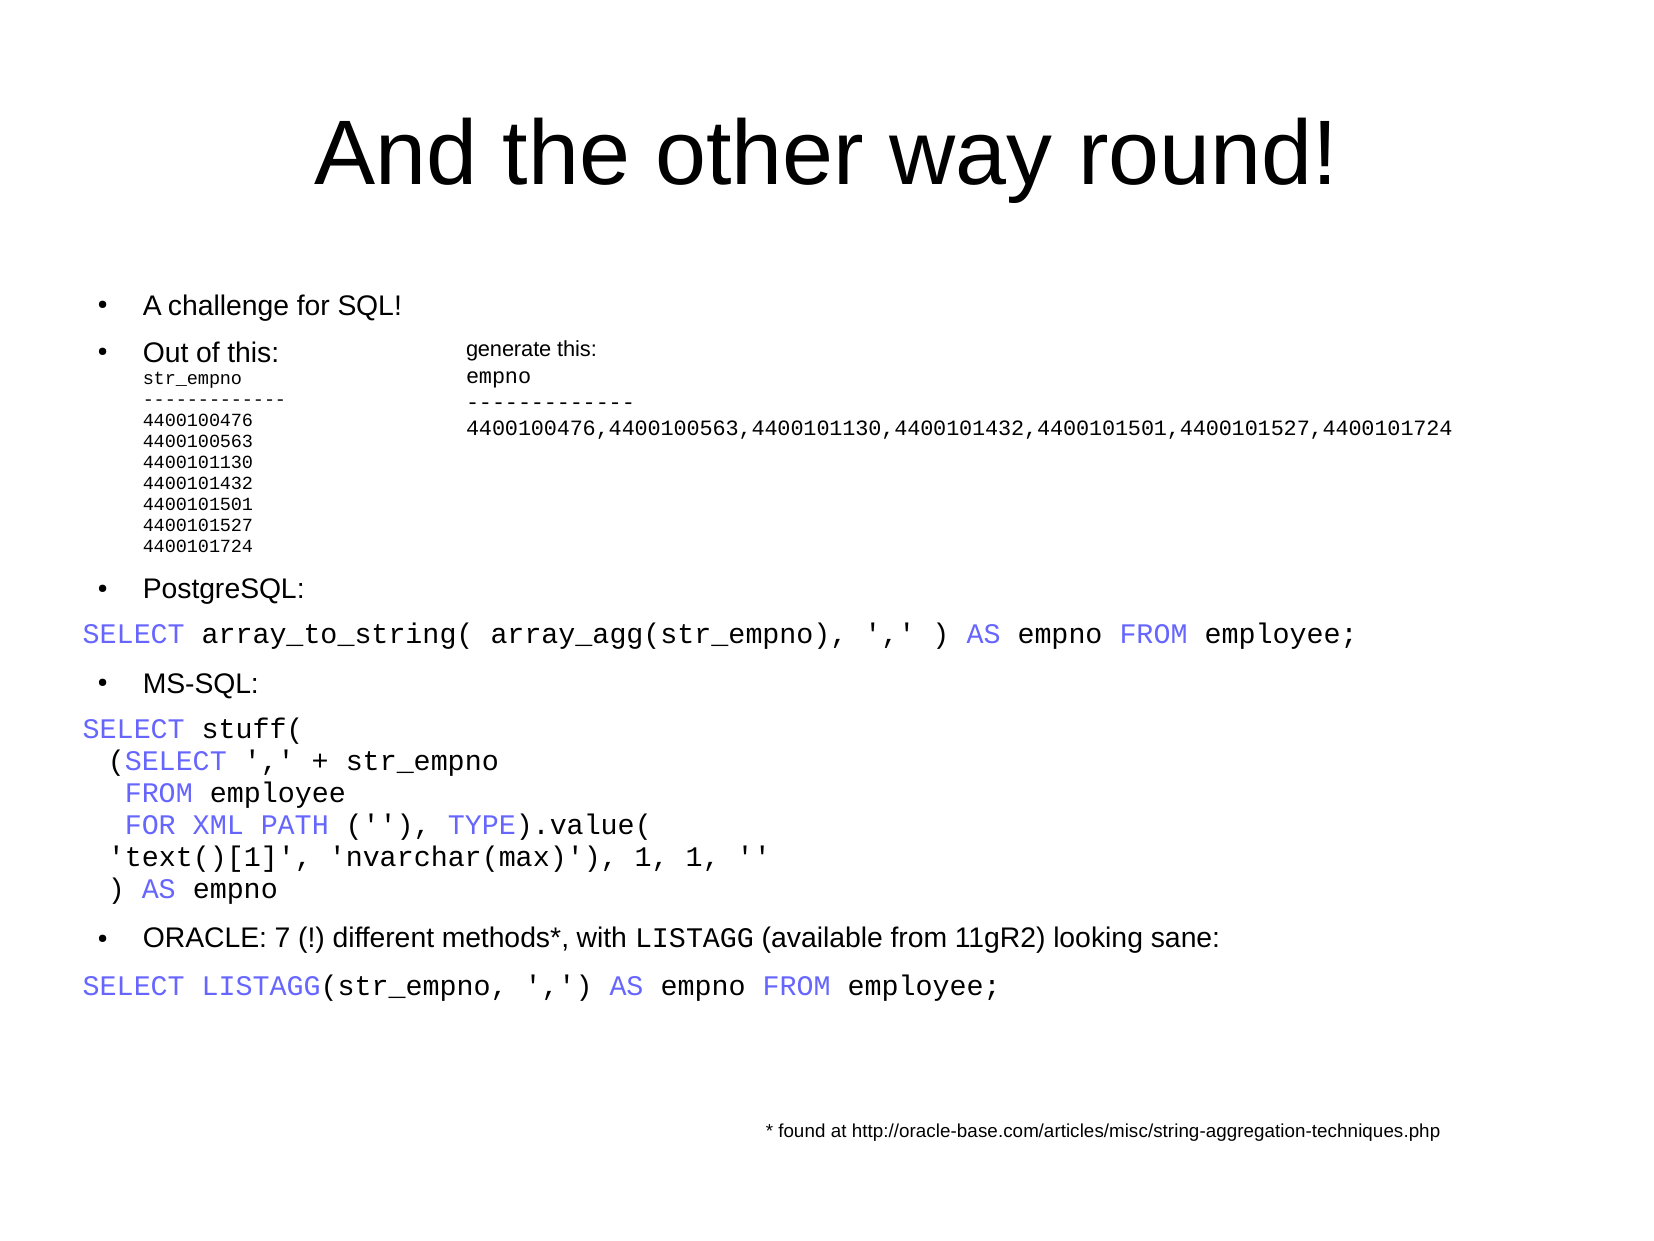

# And the other way round!
A challenge for SQL!
Out of this:
str_empno
-------------
4400100476
4400100563
4400101130
4400101432
4400101501
4400101527
4400101724
PostgreSQL:
SELECT array_to_string( array_agg(str_empno), ',' ) AS empno FROM employee;
MS-SQL:
SELECT stuff(
		(SELECT ',' + str_empno
		 FROM employee
		 FOR XML PATH (''), TYPE).value(
			'text()[1]', 'nvarchar(max)'), 1, 1, ''
	) AS empno
ORACLE: 7 (!) different methods*, with LISTAGG (available from 11gR2) looking sane:
SELECT LISTAGG(str_empno, ',') AS empno FROM employee;
generate this:
empno
-------------
4400100476,4400100563,4400101130,4400101432,4400101501,4400101527,4400101724
* found at http://oracle-base.com/articles/misc/string-aggregation-techniques.php